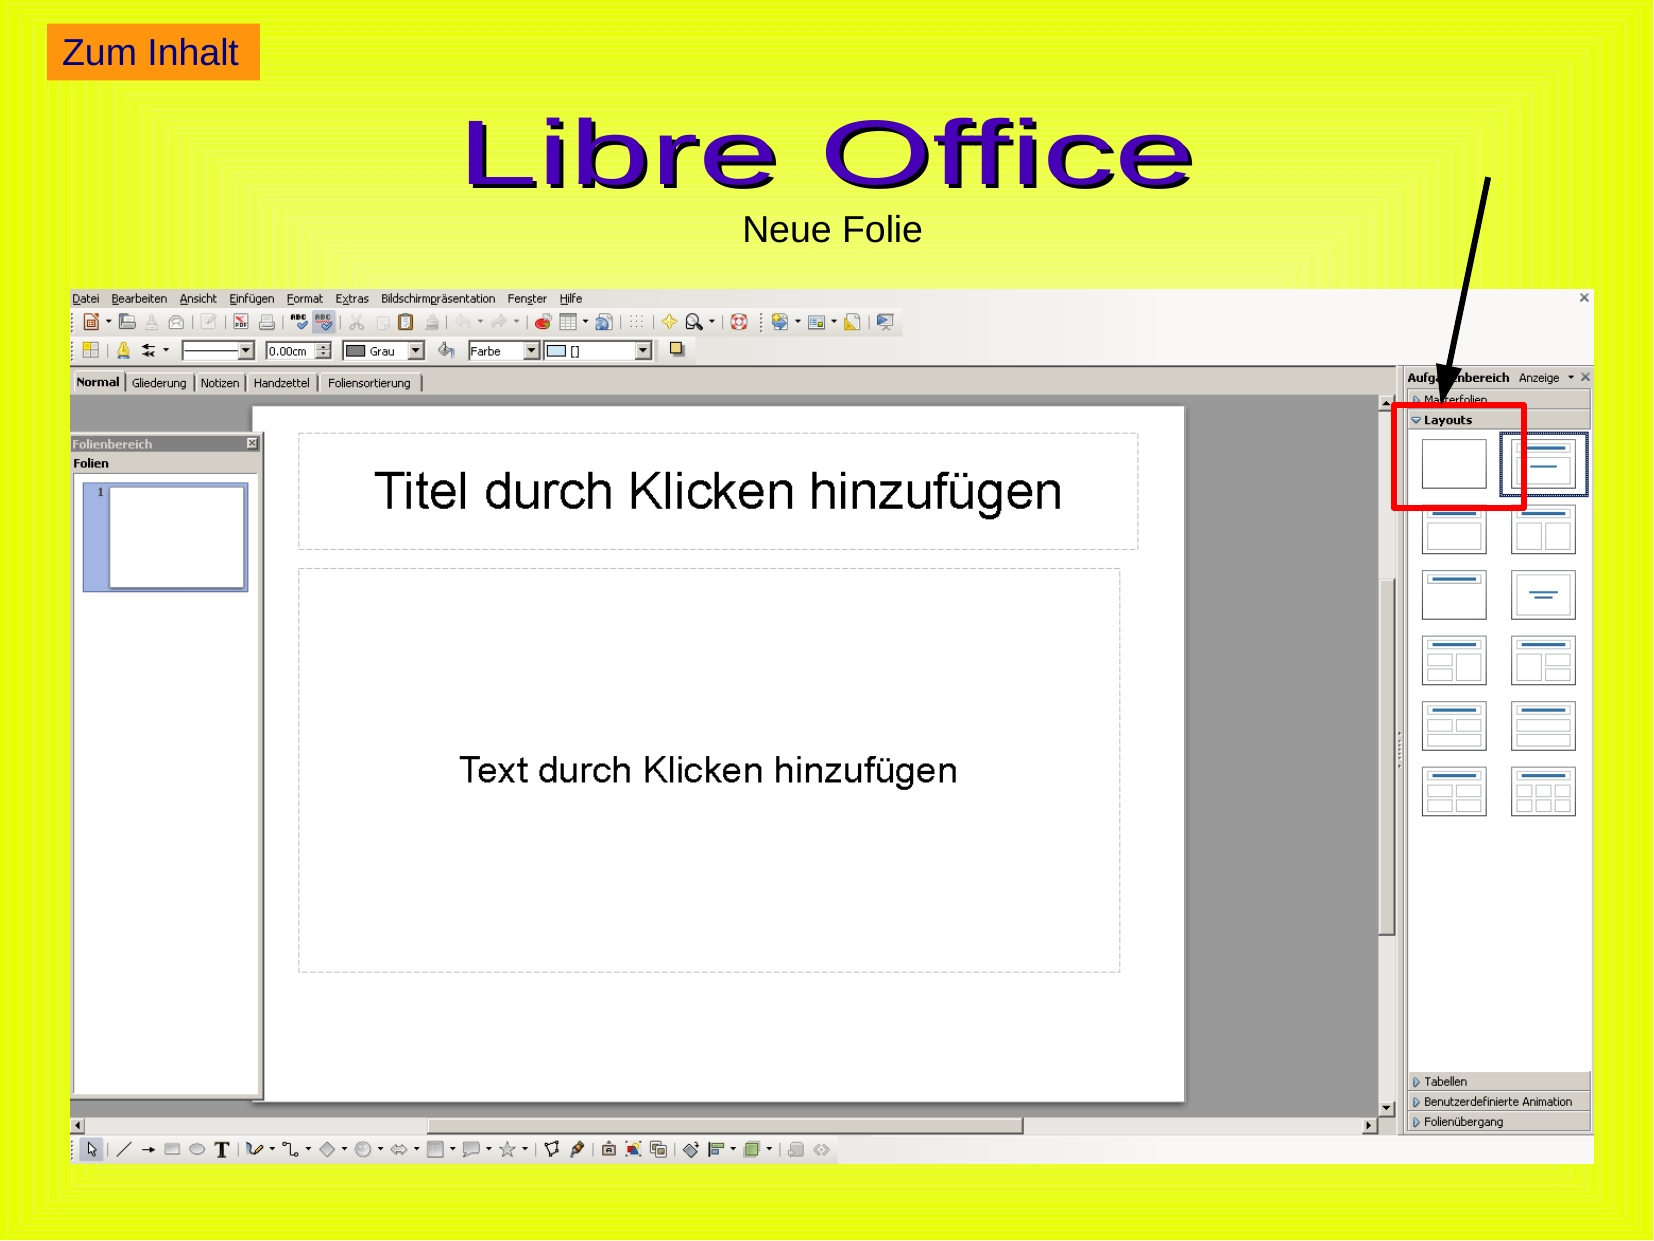

Zum Inhalt
# Libre Office
Neue Folie